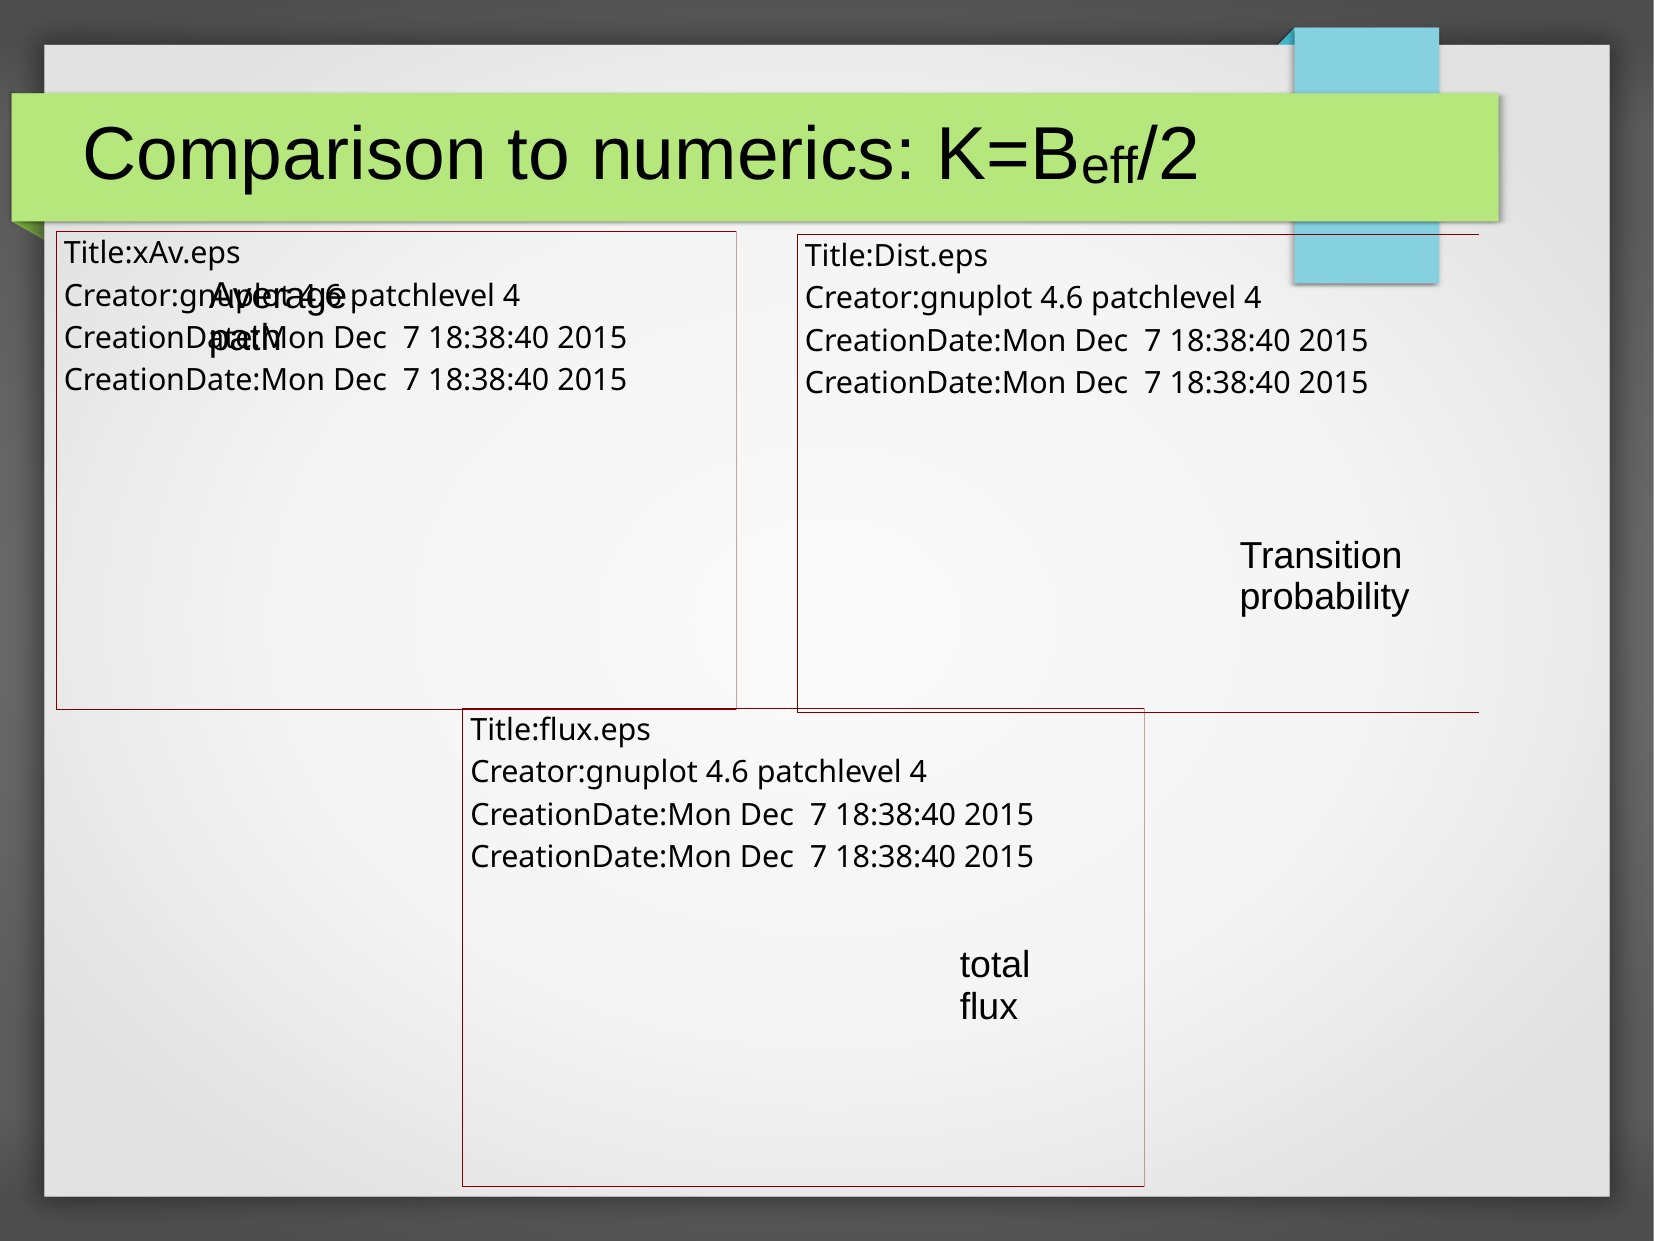

# Comparison to numerics: K=Beff/2
Average
path
Transition
probability
total
flux